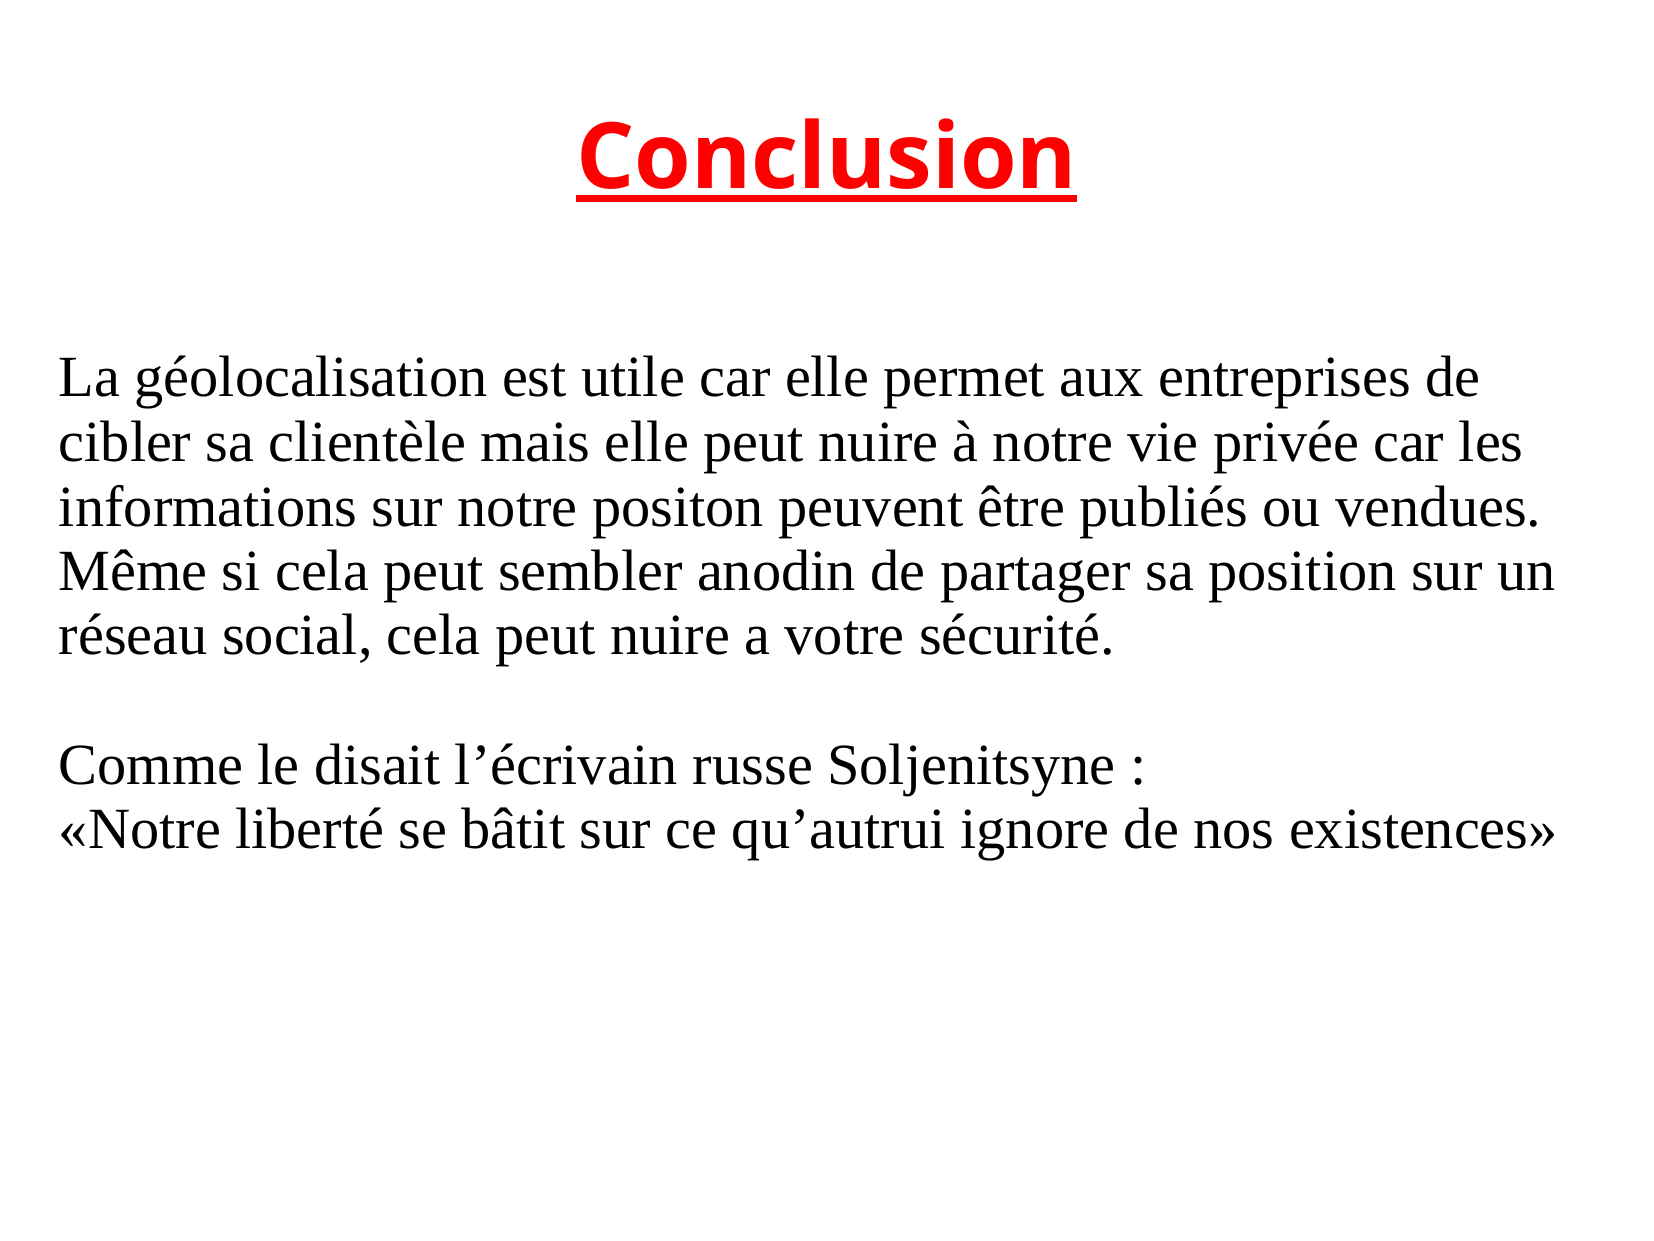

# Conclusion
La géolocalisation est utile car elle permet aux entreprises de cibler sa clientèle mais elle peut nuire à notre vie privée car les informations sur notre positon peuvent être publiés ou vendues. Même si cela peut sembler anodin de partager sa position sur un réseau social, cela peut nuire a votre sécurité.
Comme le disait l’écrivain russe Soljenitsyne :
«Notre liberté se bâtit sur ce qu’autrui ignore de nos existences»